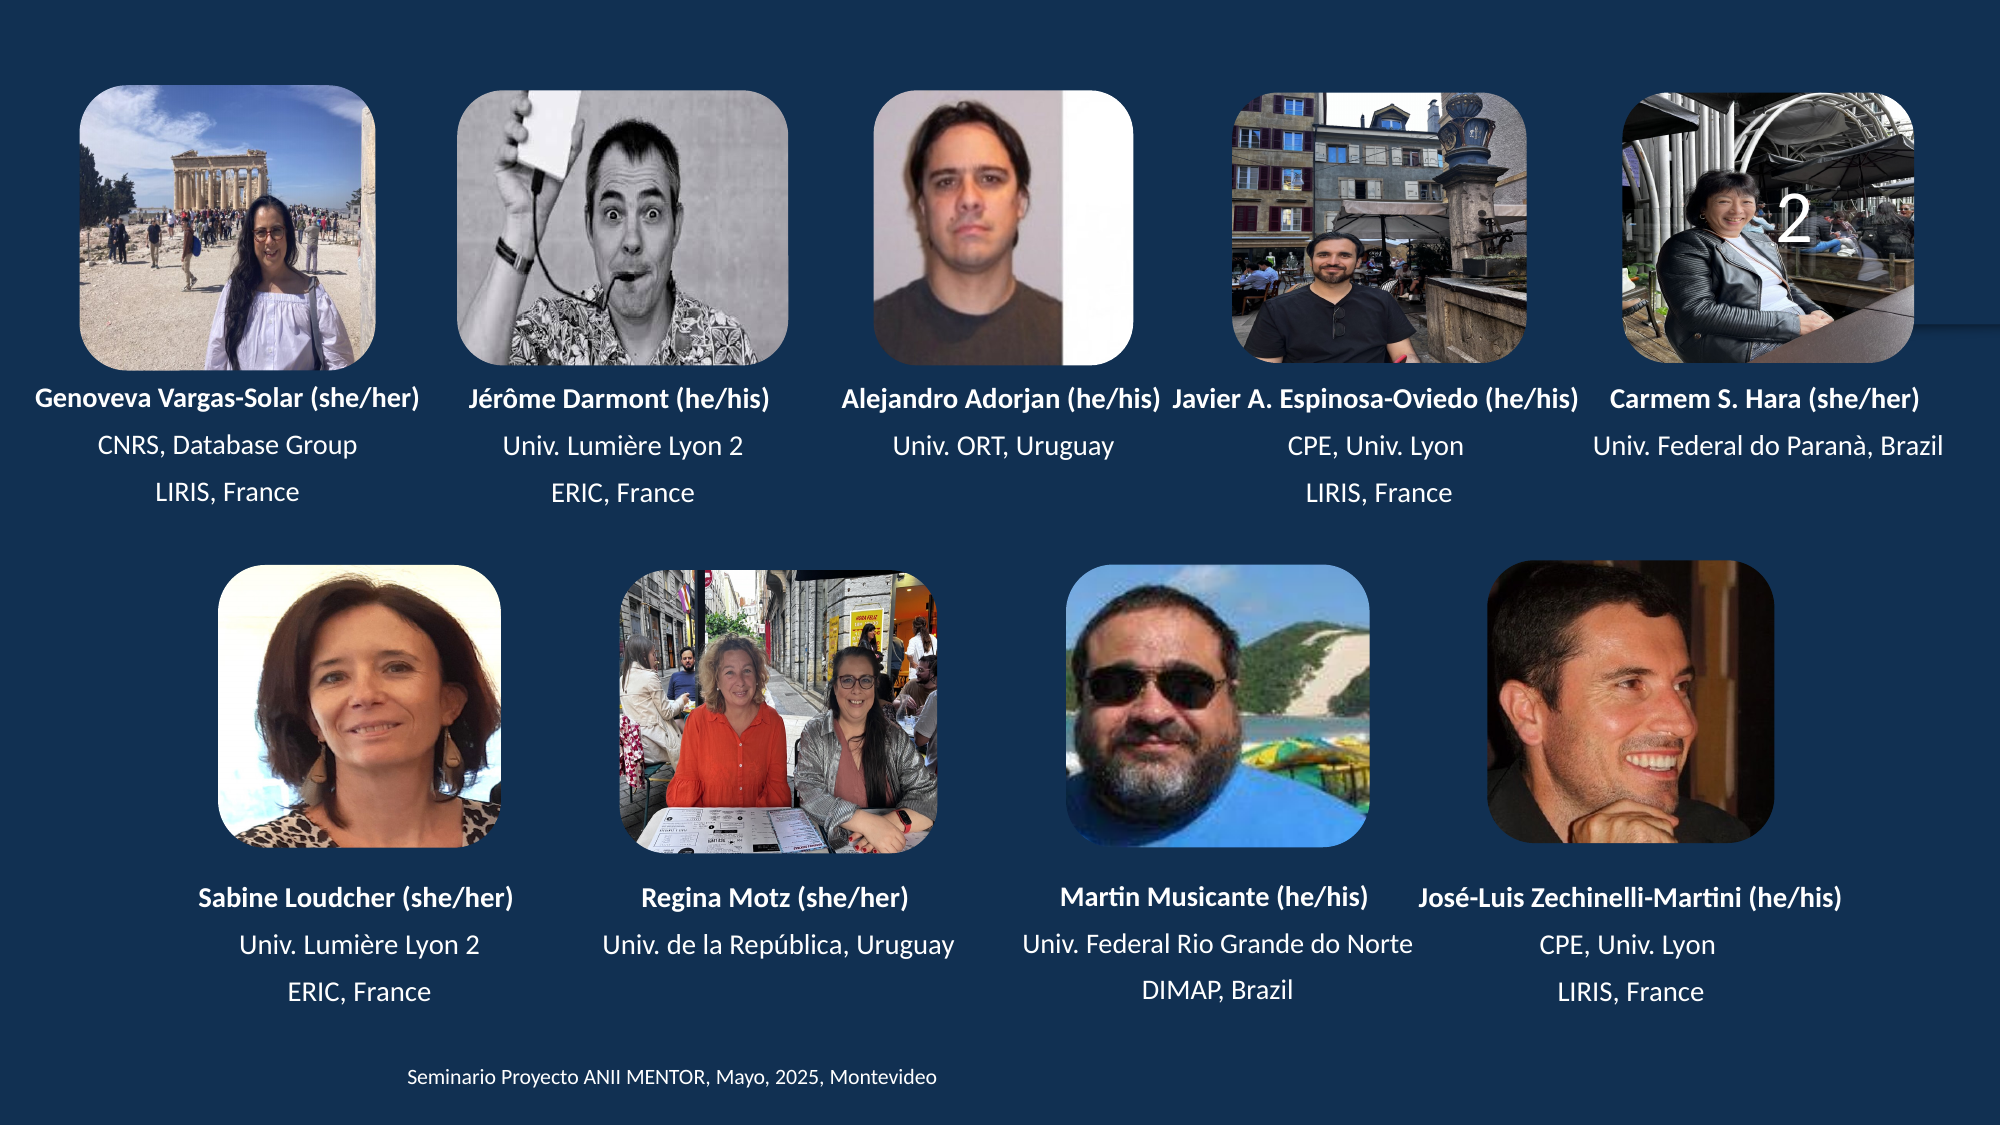

Genoveva Vargas-Solar (she/her)
CNRS, Database Group
LIRIS, France
Jérôme Darmont (he/his)
Univ. Lumière Lyon 2
ERIC, France
Alejandro Adorjan (he/his)
Univ. ORT, Uruguay
Javier A. Espinosa-Oviedo (he/his)
CPE, Univ. Lyon
LIRIS, France
Carmem S. Hara (she/her)
Univ. Federal do Paranà, Brazil
Sabine Loudcher (she/her)
Univ. Lumière Lyon 2
ERIC, France
Regina Motz (she/her)
Univ. de la República, Uruguay
Martin Musicante (he/his)
Univ. Federal Rio Grande do Norte
DIMAP, Brazil
José-Luis Zechinelli-Martini (he/his)
CPE, Univ. Lyon
LIRIS, France
Seminario Proyecto ANII MENTOR, Mayo, 2025, Montevideo